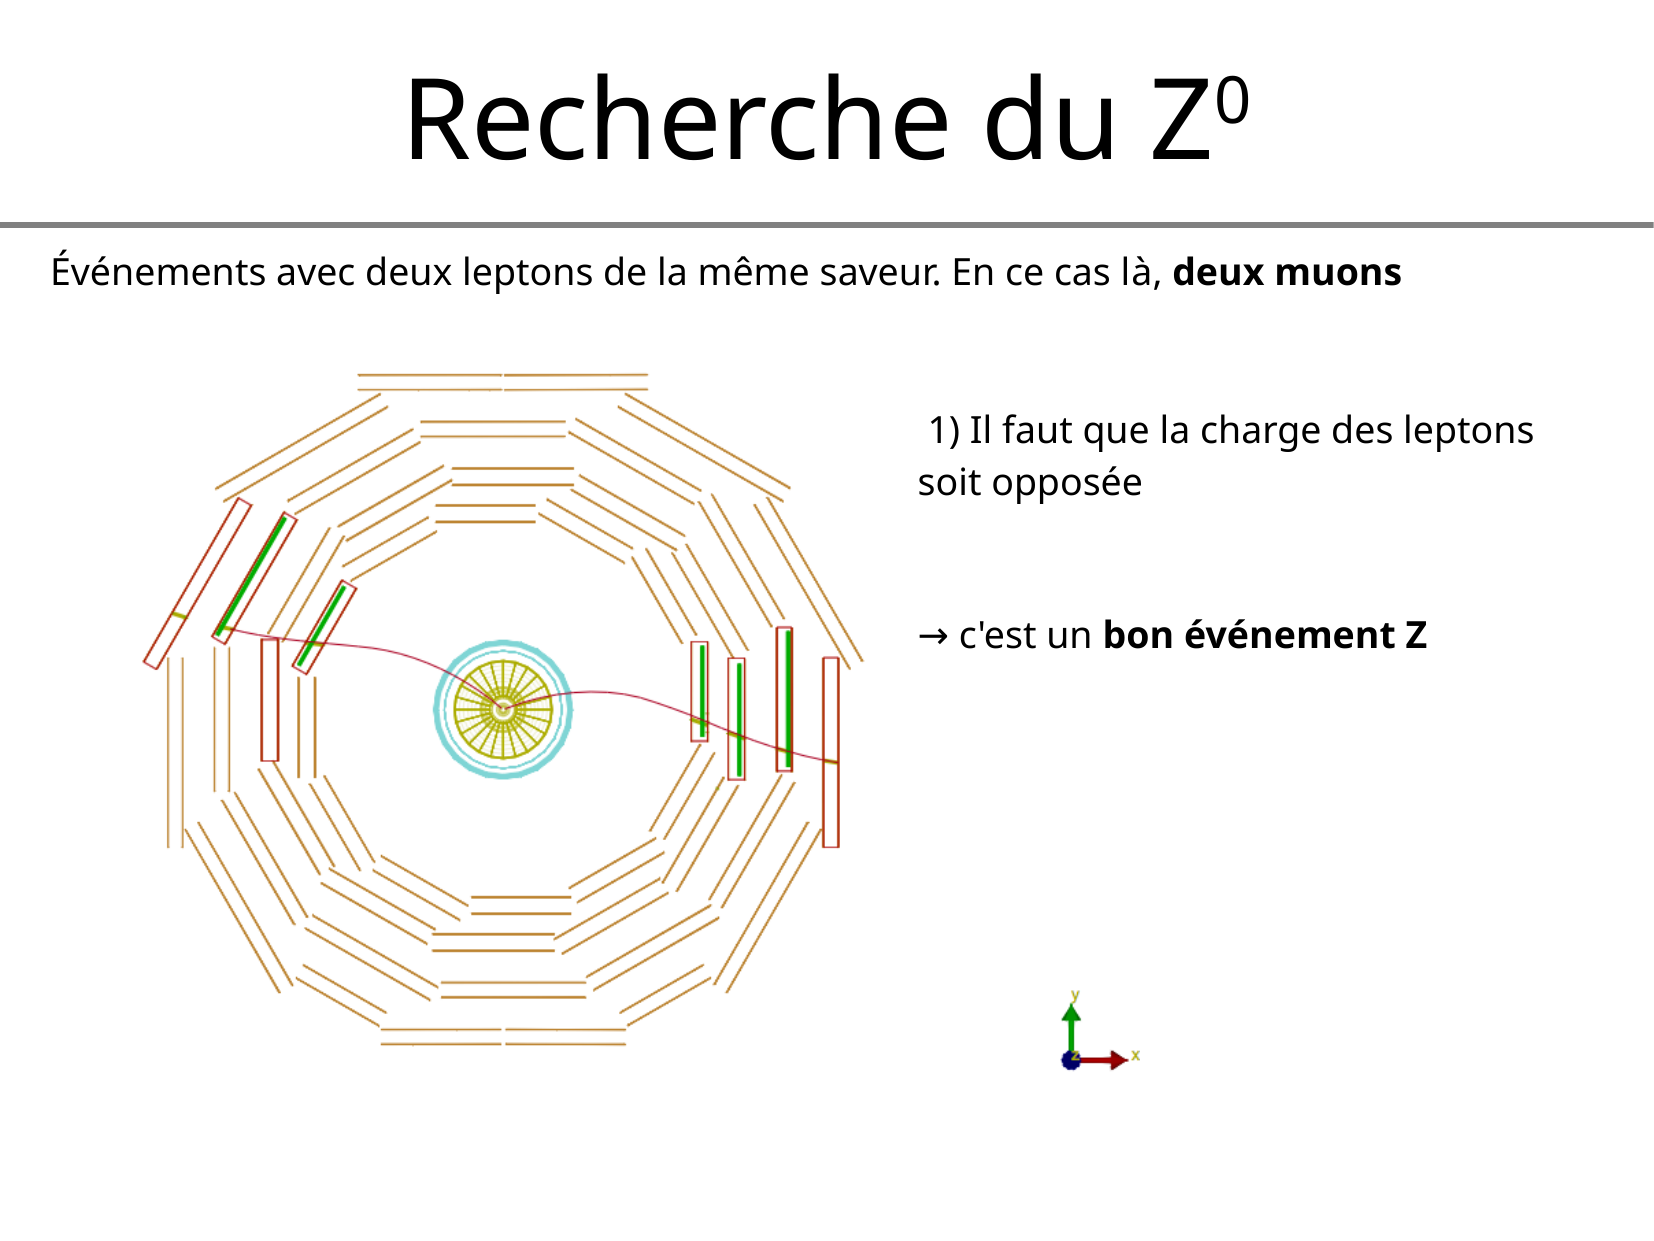

Recherche du Z0
Événements avec deux leptons de la même saveur. En ce cas là, deux muons
 1) Il faut que la charge des leptons soit opposée
→ c'est un bon événement Z